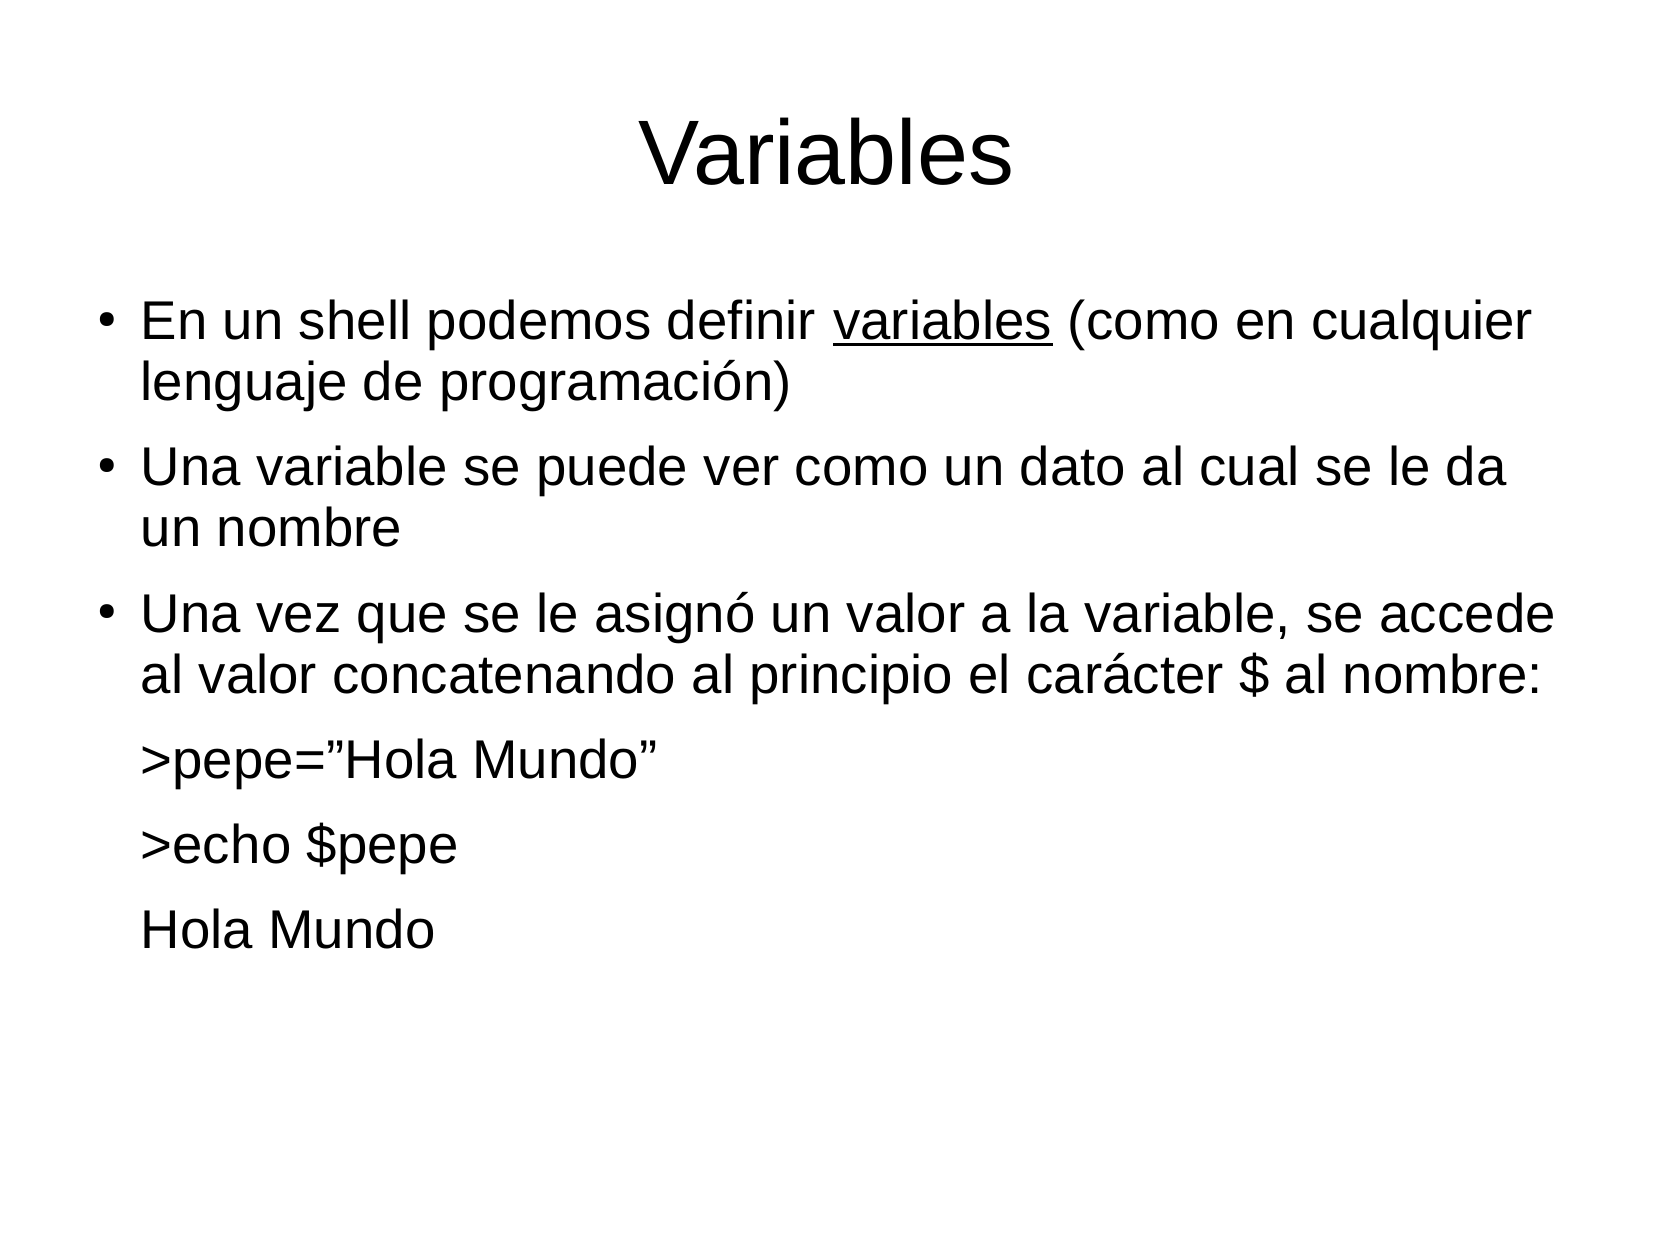

# Variables
En un shell podemos definir variables (como en cualquier lenguaje de programación)
Una variable se puede ver como un dato al cual se le da un nombre
Una vez que se le asignó un valor a la variable, se accede al valor concatenando al principio el carácter $ al nombre:
>pepe=”Hola Mundo”
>echo $pepe
Hola Mundo